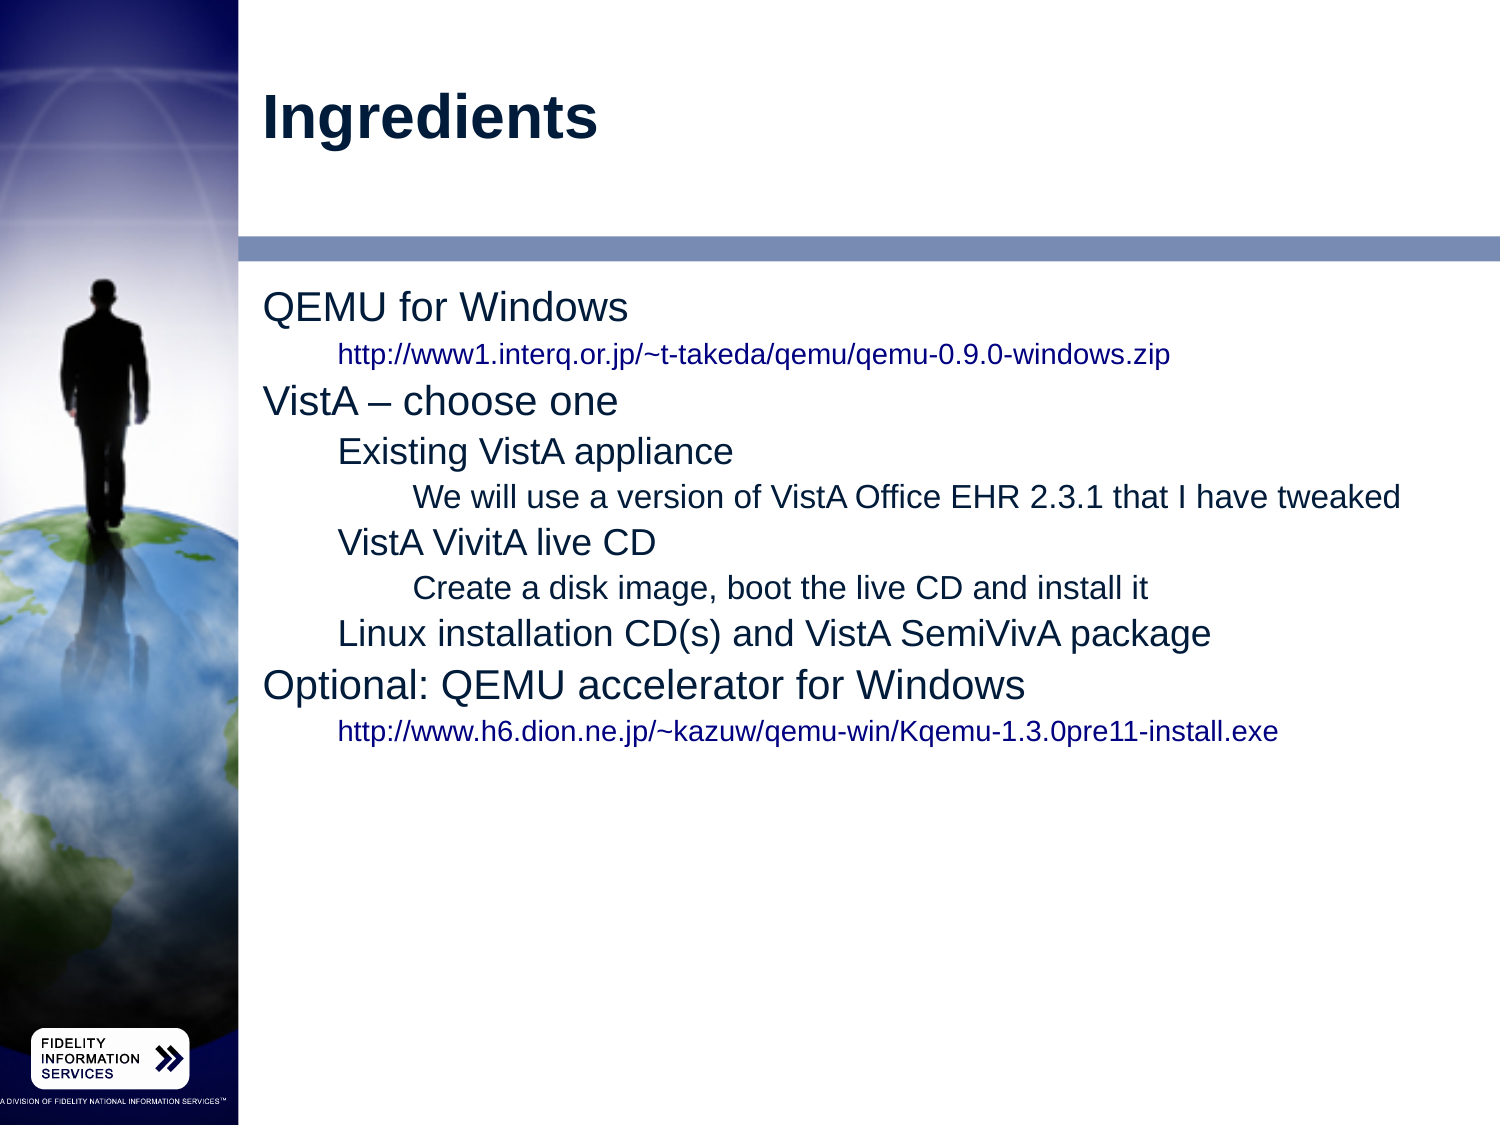

# Ingredients
QEMU for Windows
http://www1.interq.or.jp/~t-takeda/qemu/qemu-0.9.0-windows.zip
VistA – choose one
Existing VistA appliance
We will use a version of VistA Office EHR 2.3.1 that I have tweaked
VistA VivitA live CD
Create a disk image, boot the live CD and install it
Linux installation CD(s) and VistA SemiVivA package
Optional: QEMU accelerator for Windows
http://www.h6.dion.ne.jp/~kazuw/qemu-win/Kqemu-1.3.0pre11-install.exe